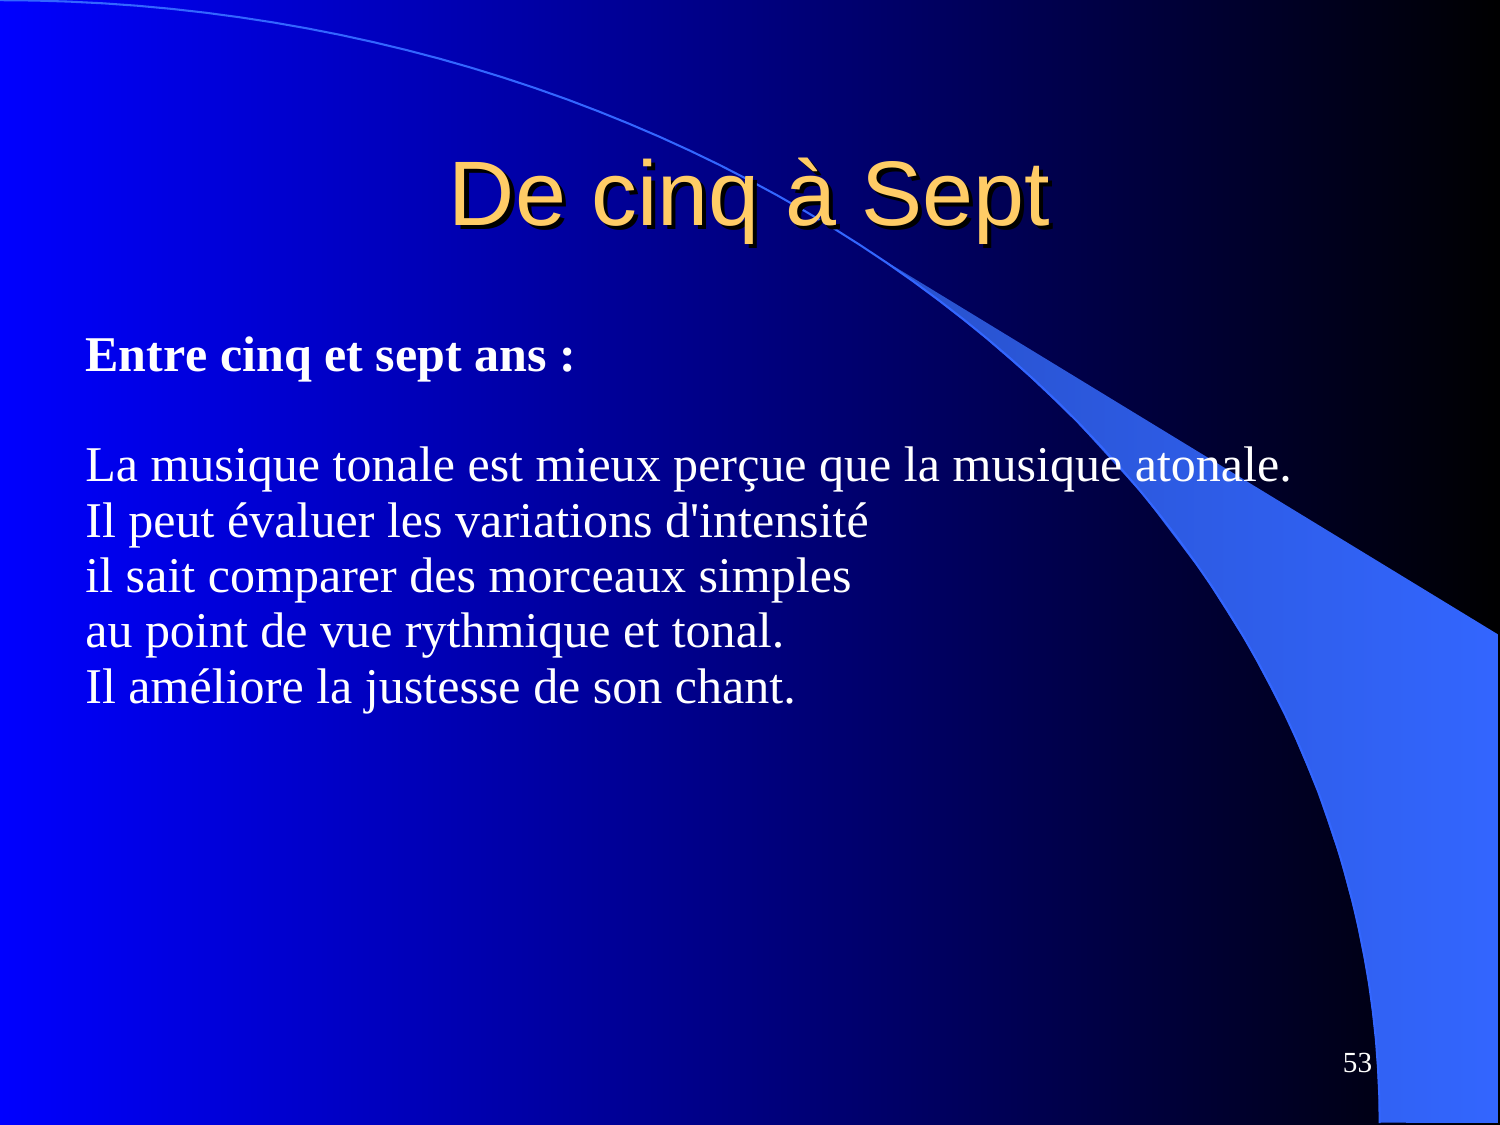

# De cinq à Sept
Entre cinq et sept ans :
La musique tonale est mieux perçue que la musique atonale.
Il peut évaluer les variations d'intensité
il sait comparer des morceaux simples
au point de vue rythmique et tonal.
Il améliore la justesse de son chant.
53